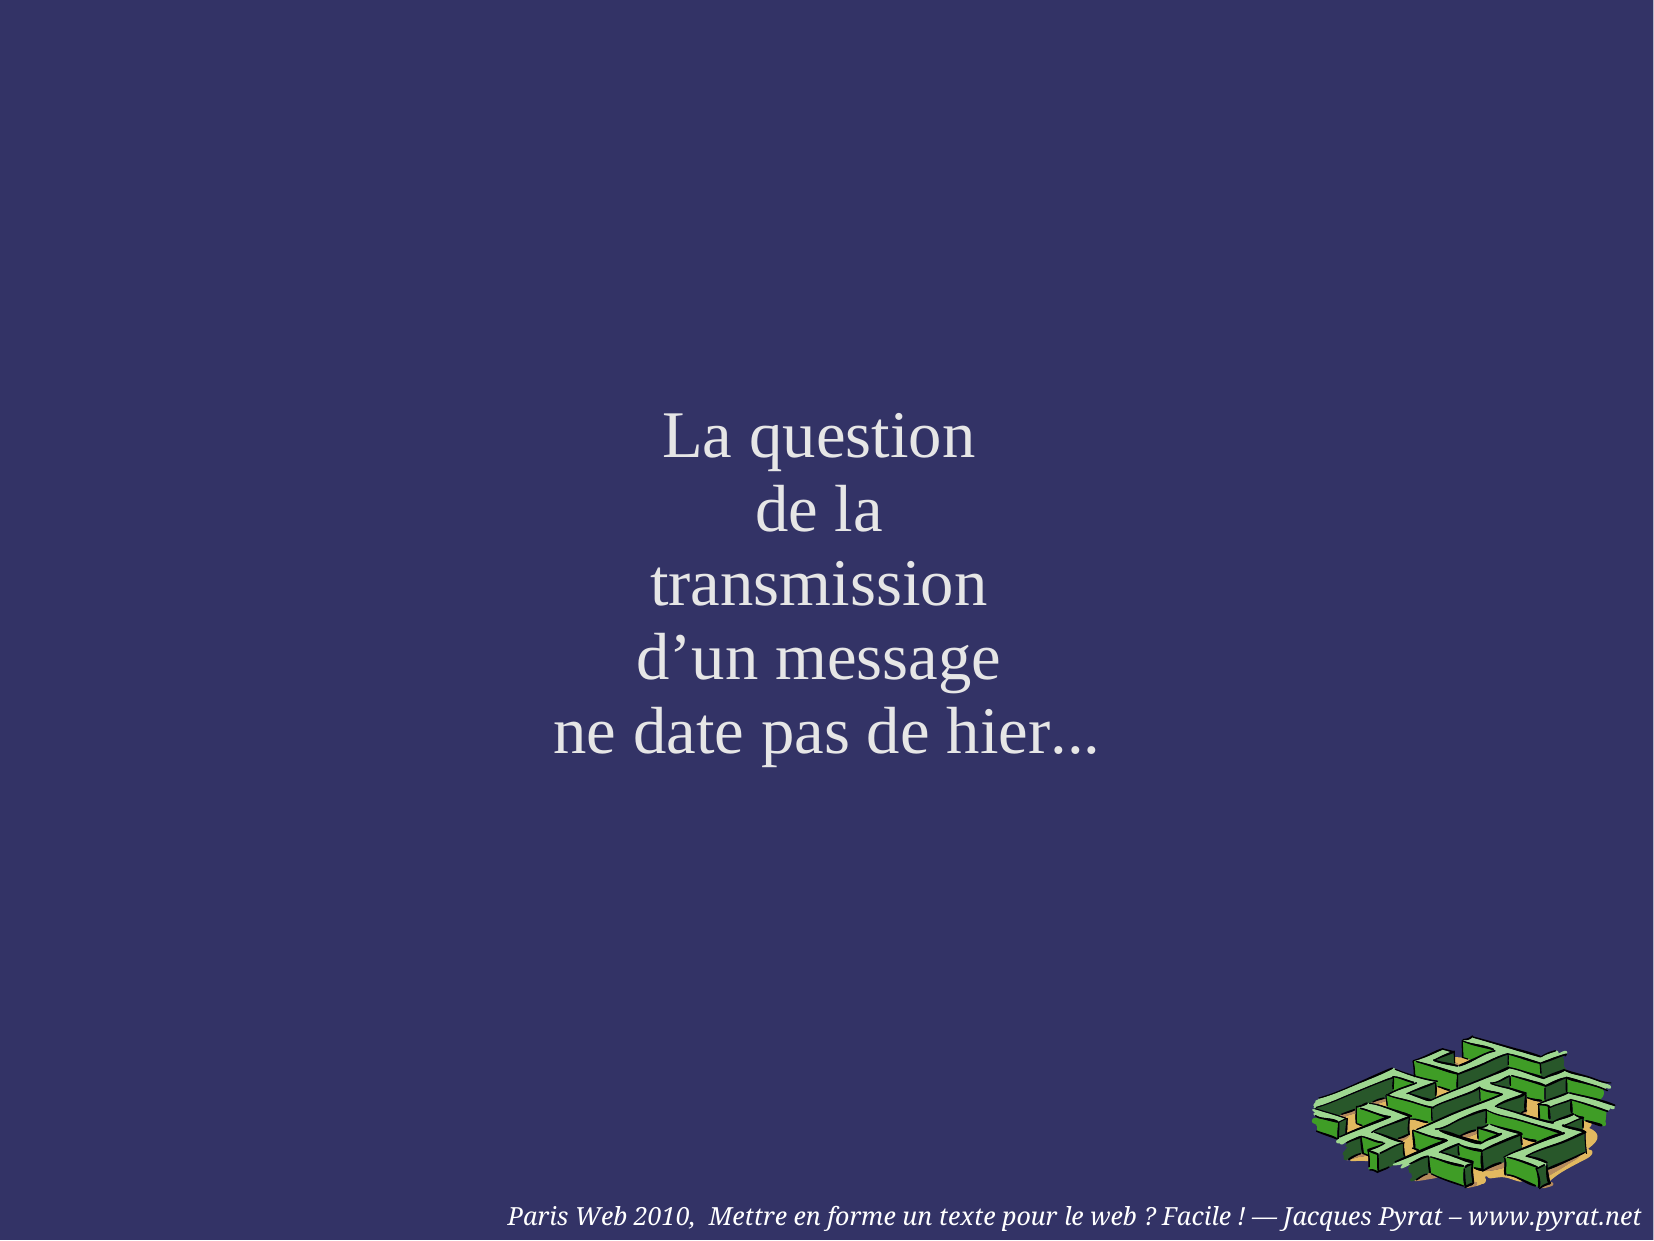

# La question de la transmission d’un message ne date pas de hier...